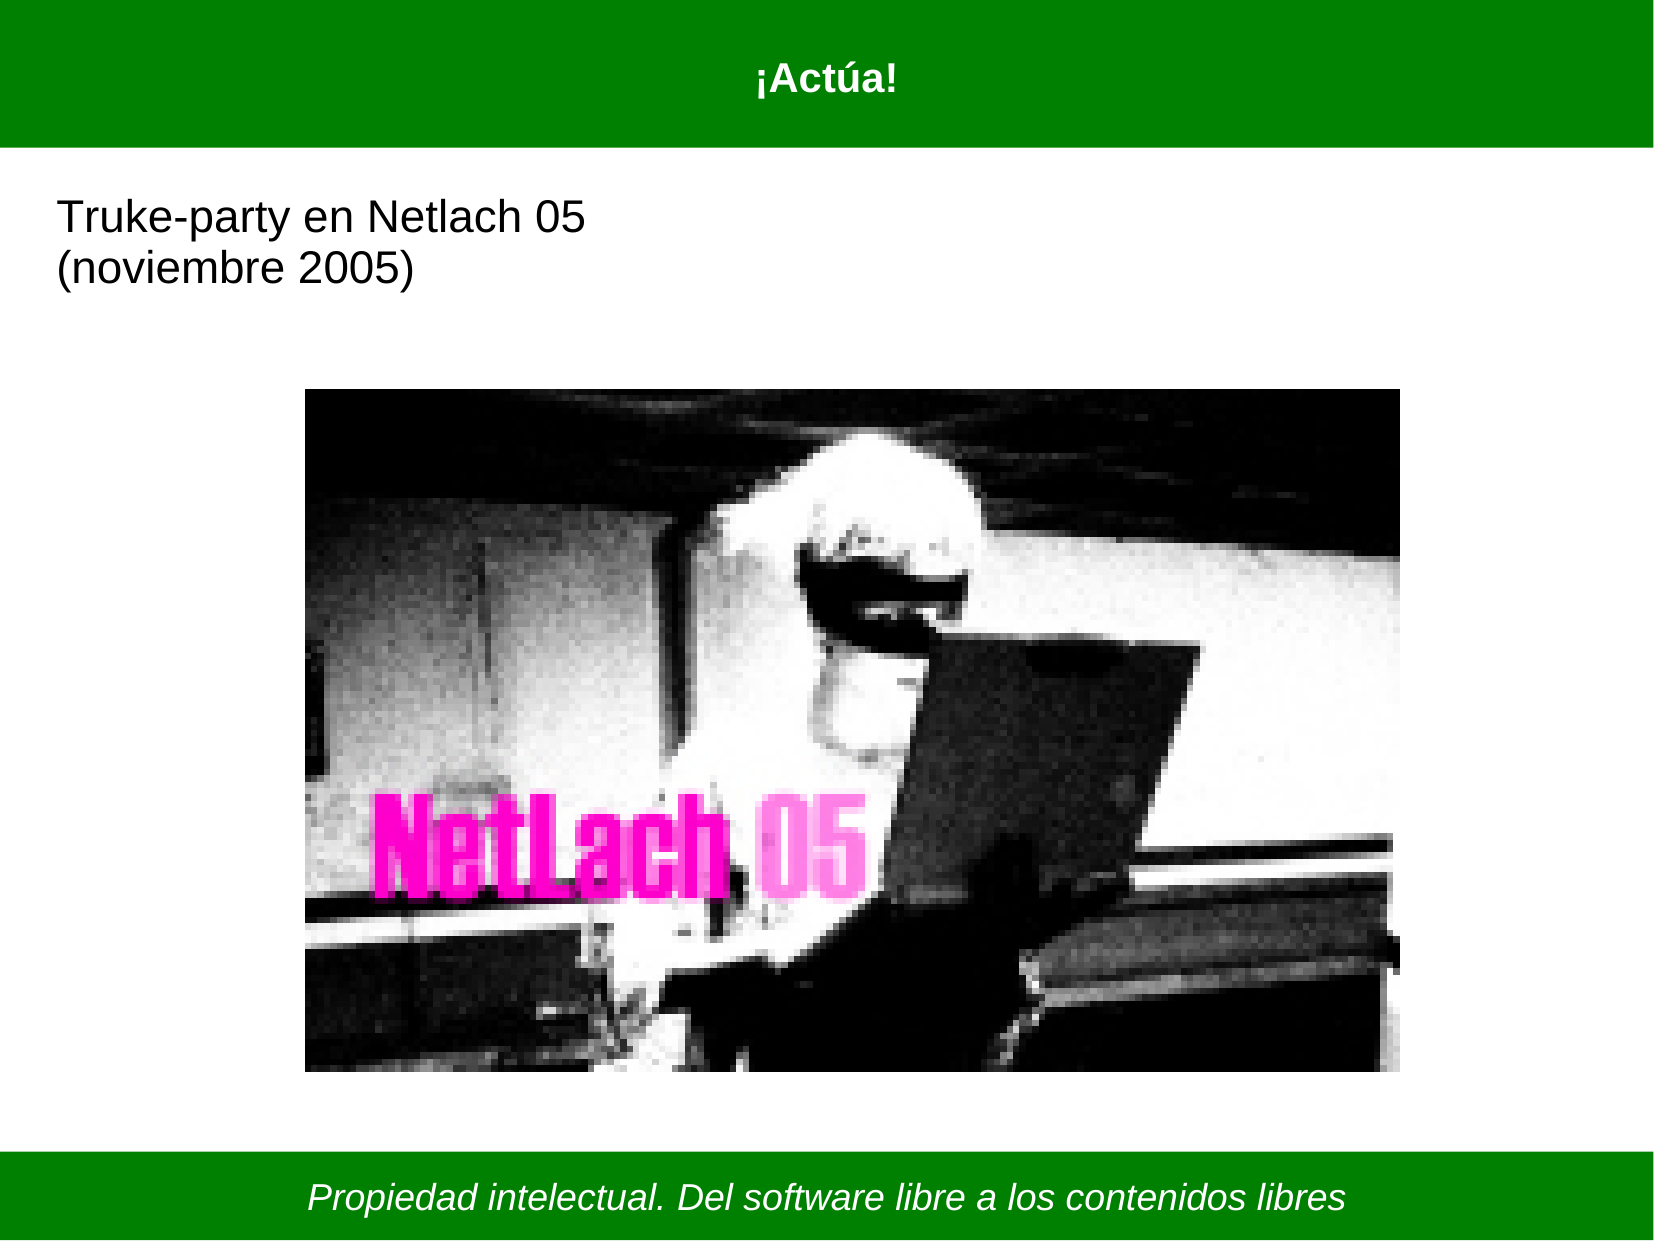

¡Actúa!
Truke-party en Netlach 05
(noviembre 2005)
Propiedad intelectual. Del software libre a los contenidos libres